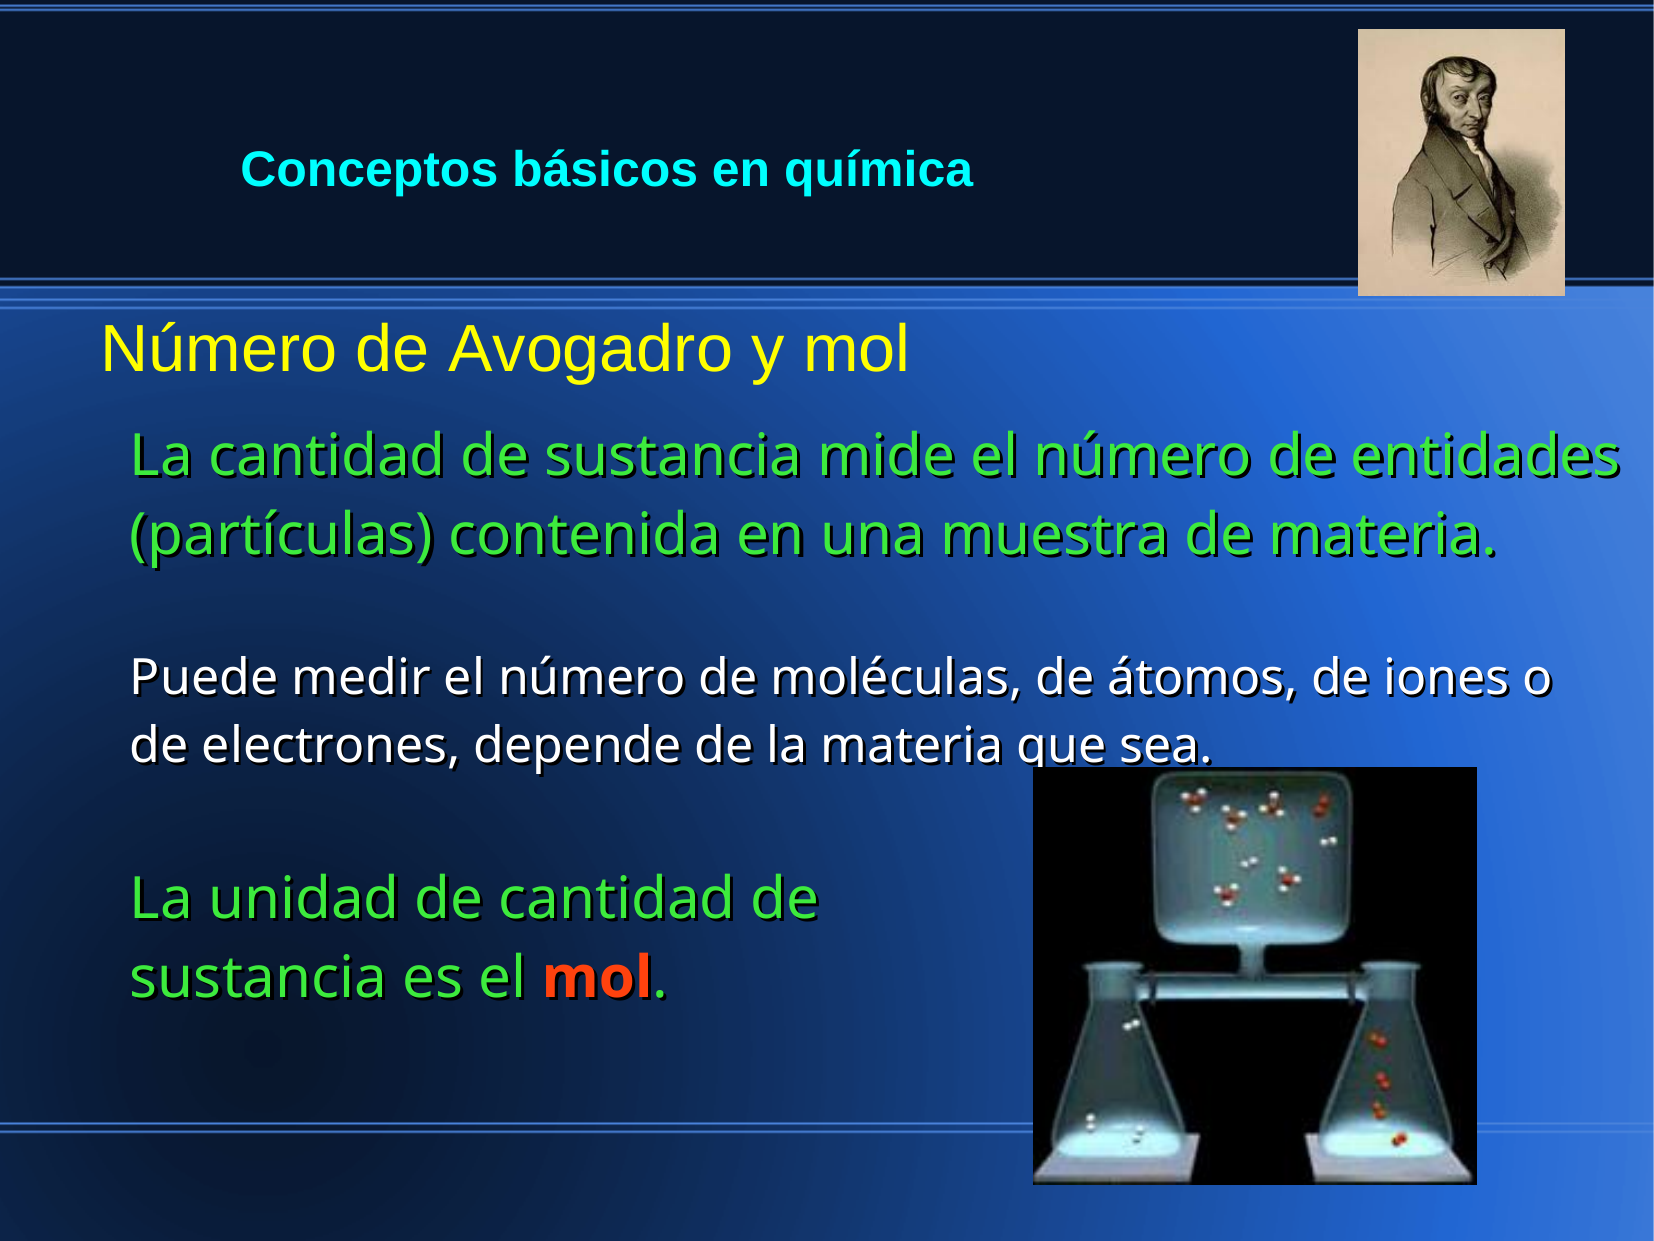

Conceptos básicos en química
# Número de Avogadro y mol
La cantidad de sustancia mide el número de entidades (partículas) contenida en una muestra de materia.
Puede medir el número de moléculas, de átomos, de iones o de electrones, depende de la materia que sea.
La unidad de cantidad de sustancia es el mol.